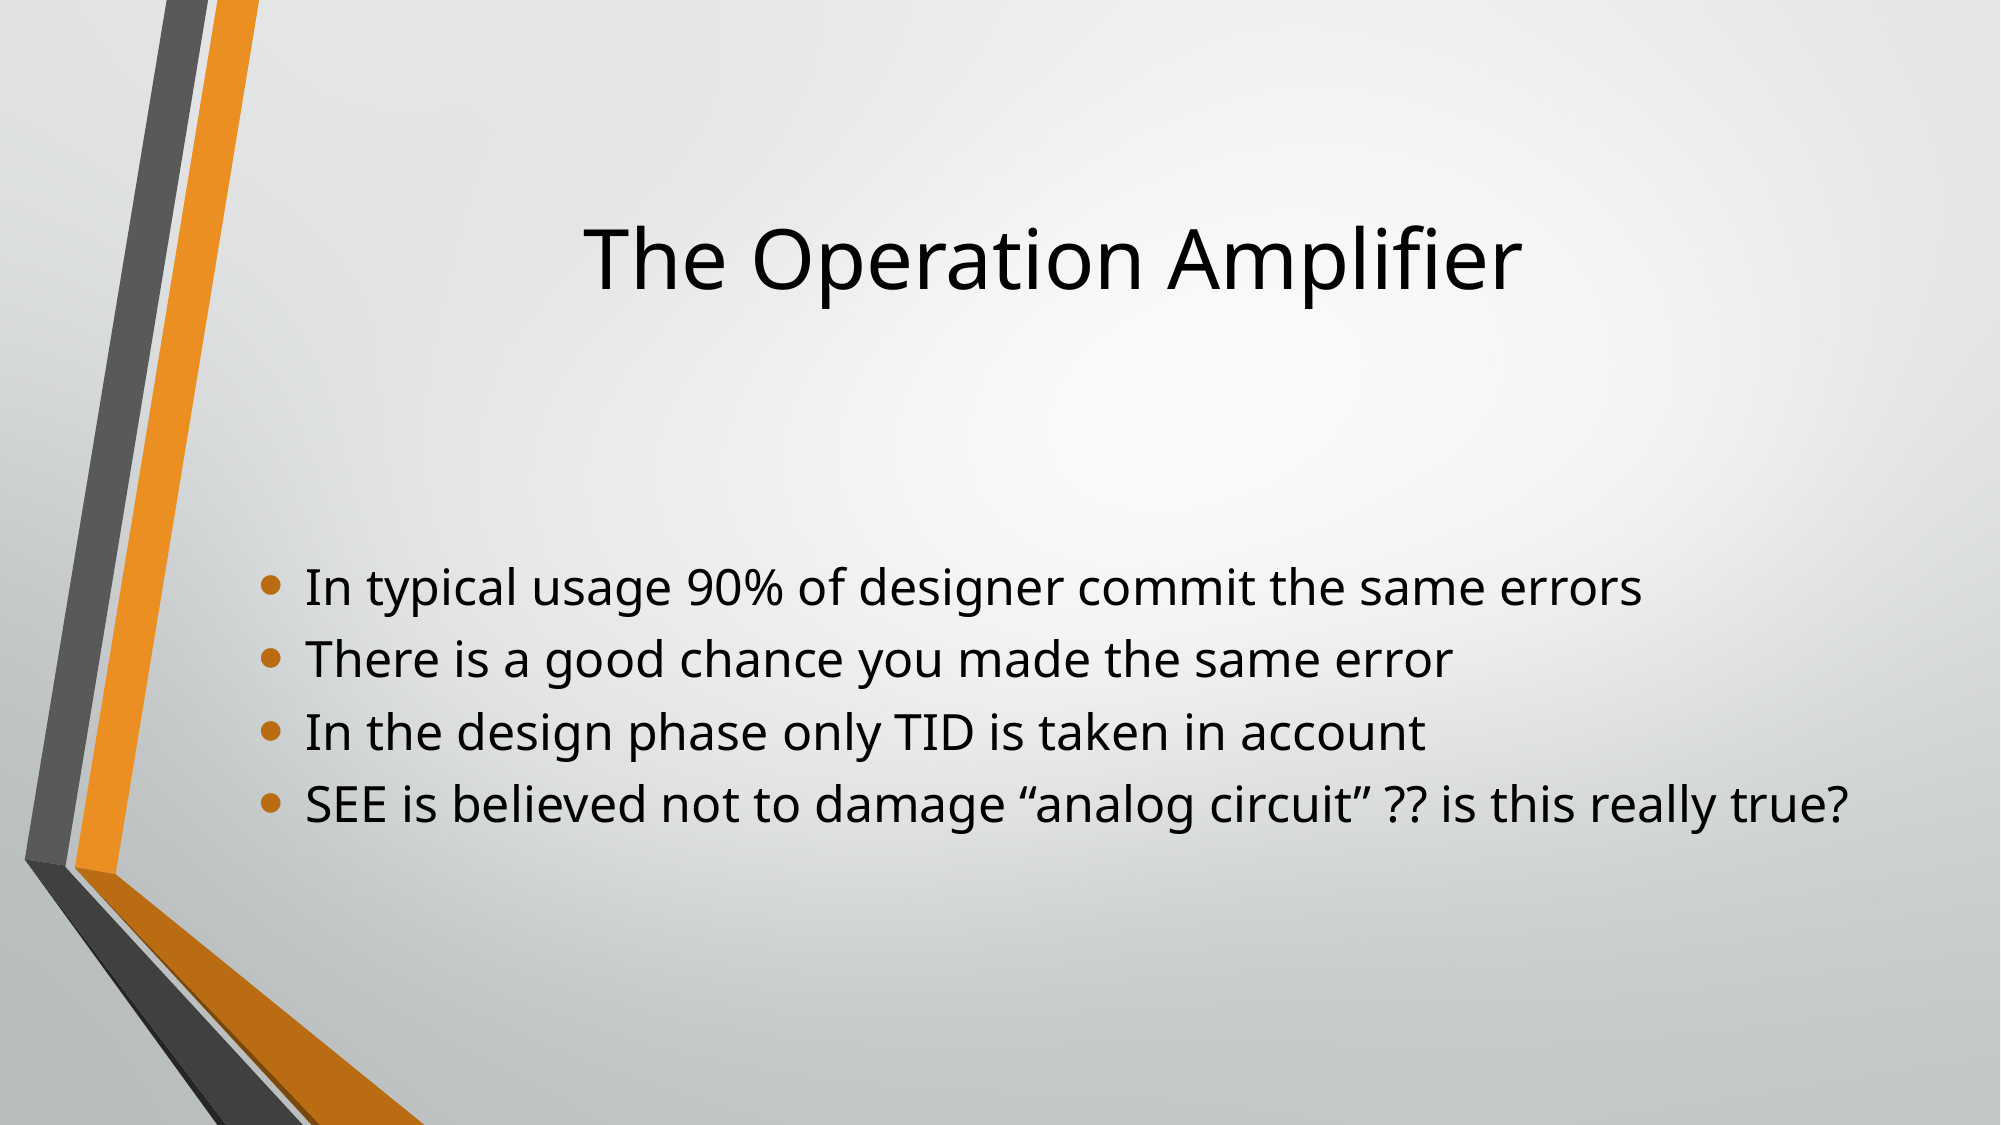

# The Operation Amplifier
In typical usage 90% of designer commit the same errors
There is a good chance you made the same error
In the design phase only TID is taken in account
SEE is believed not to damage “analog circuit” ?? is this really true?